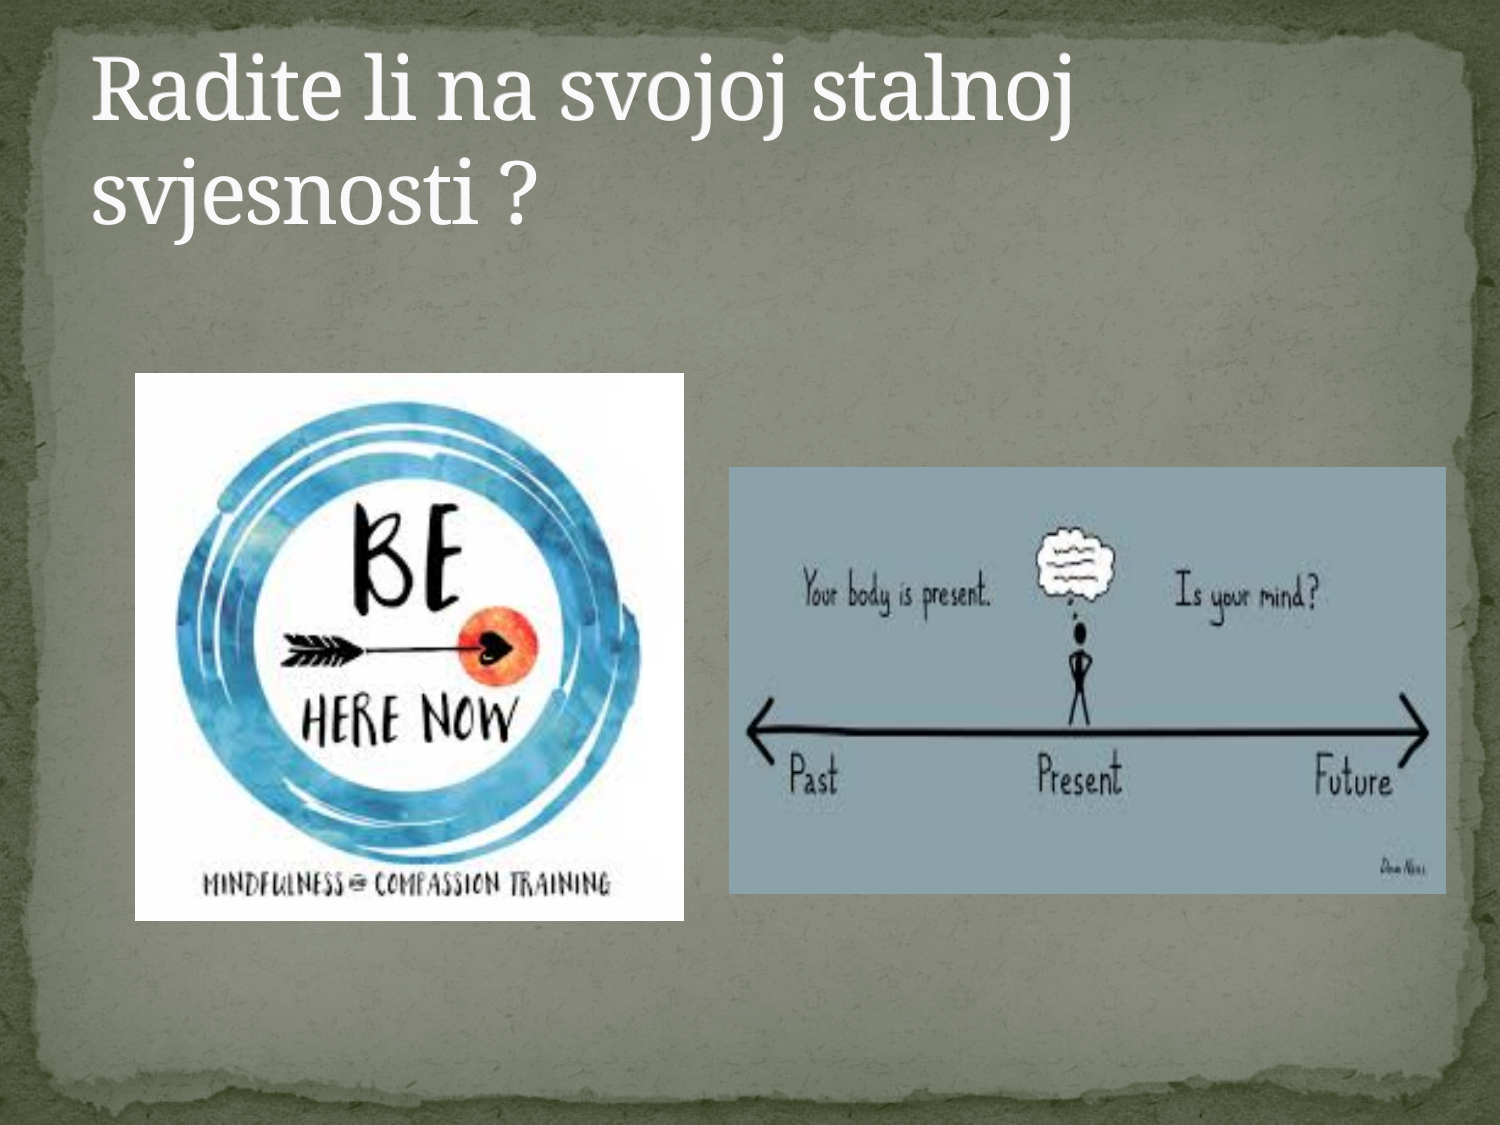

# Radite li na svojoj stalnoj svjesnosti ?